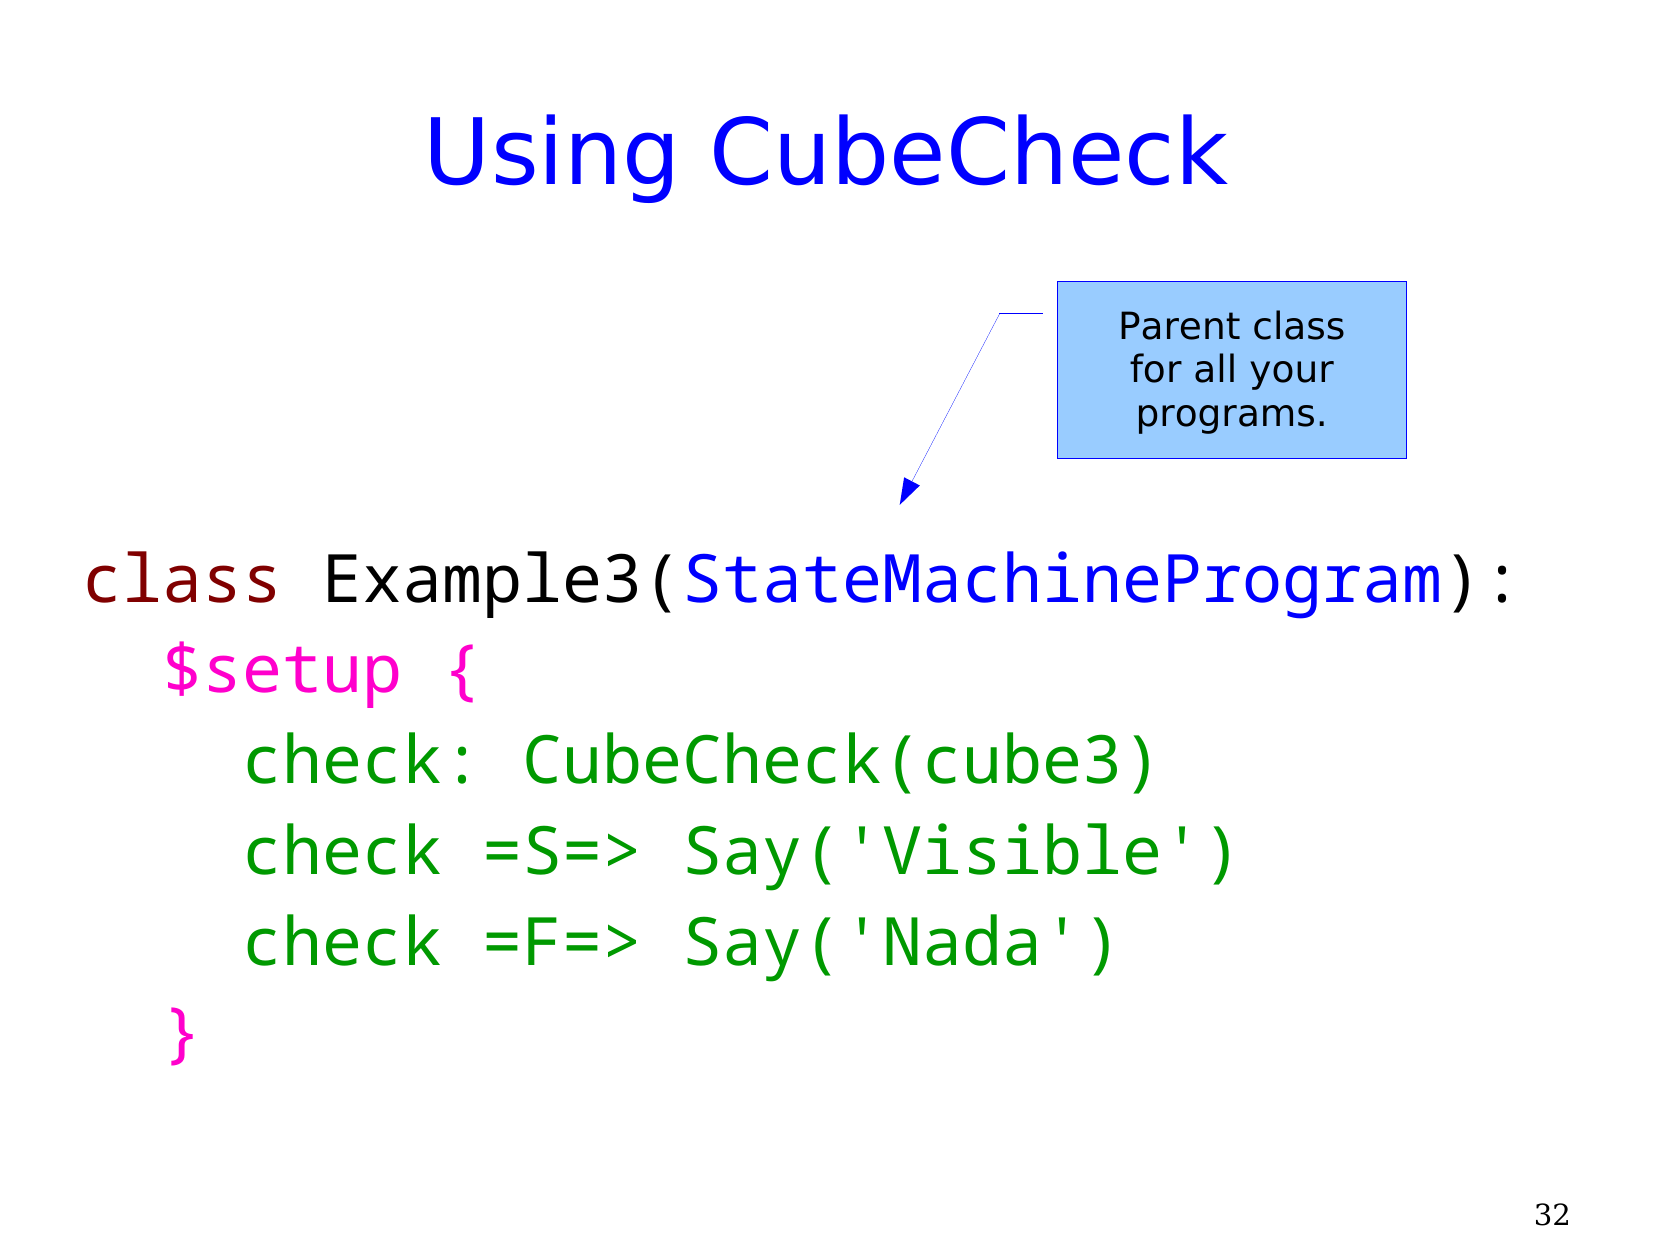

# Using CubeCheck
Parent class
for all your
programs.
class Example3(StateMachineProgram):
 $setup {
 check: CubeCheck(cube3)
 check =S=> Say('Visible')
 check =F=> Say('Nada')
 }
32